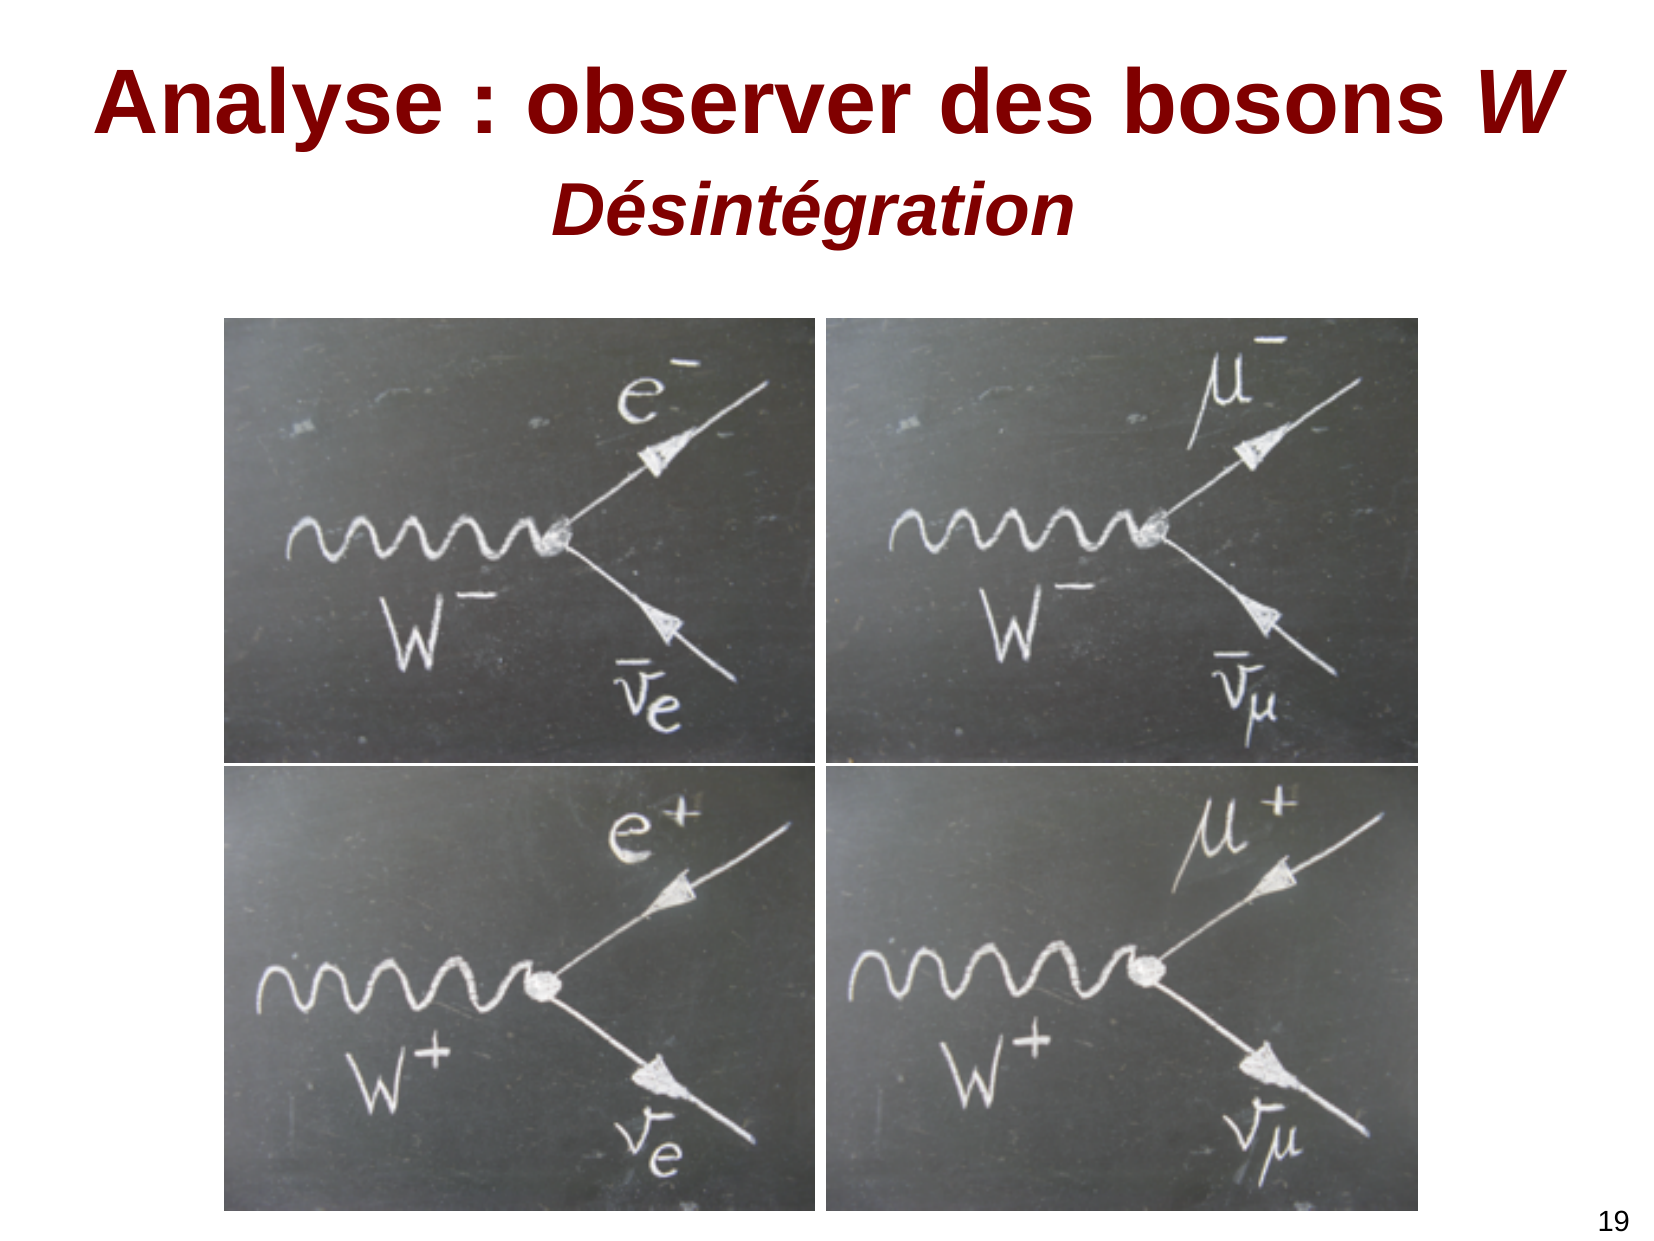

# Analyse : observer des bosons W Désintégration
19